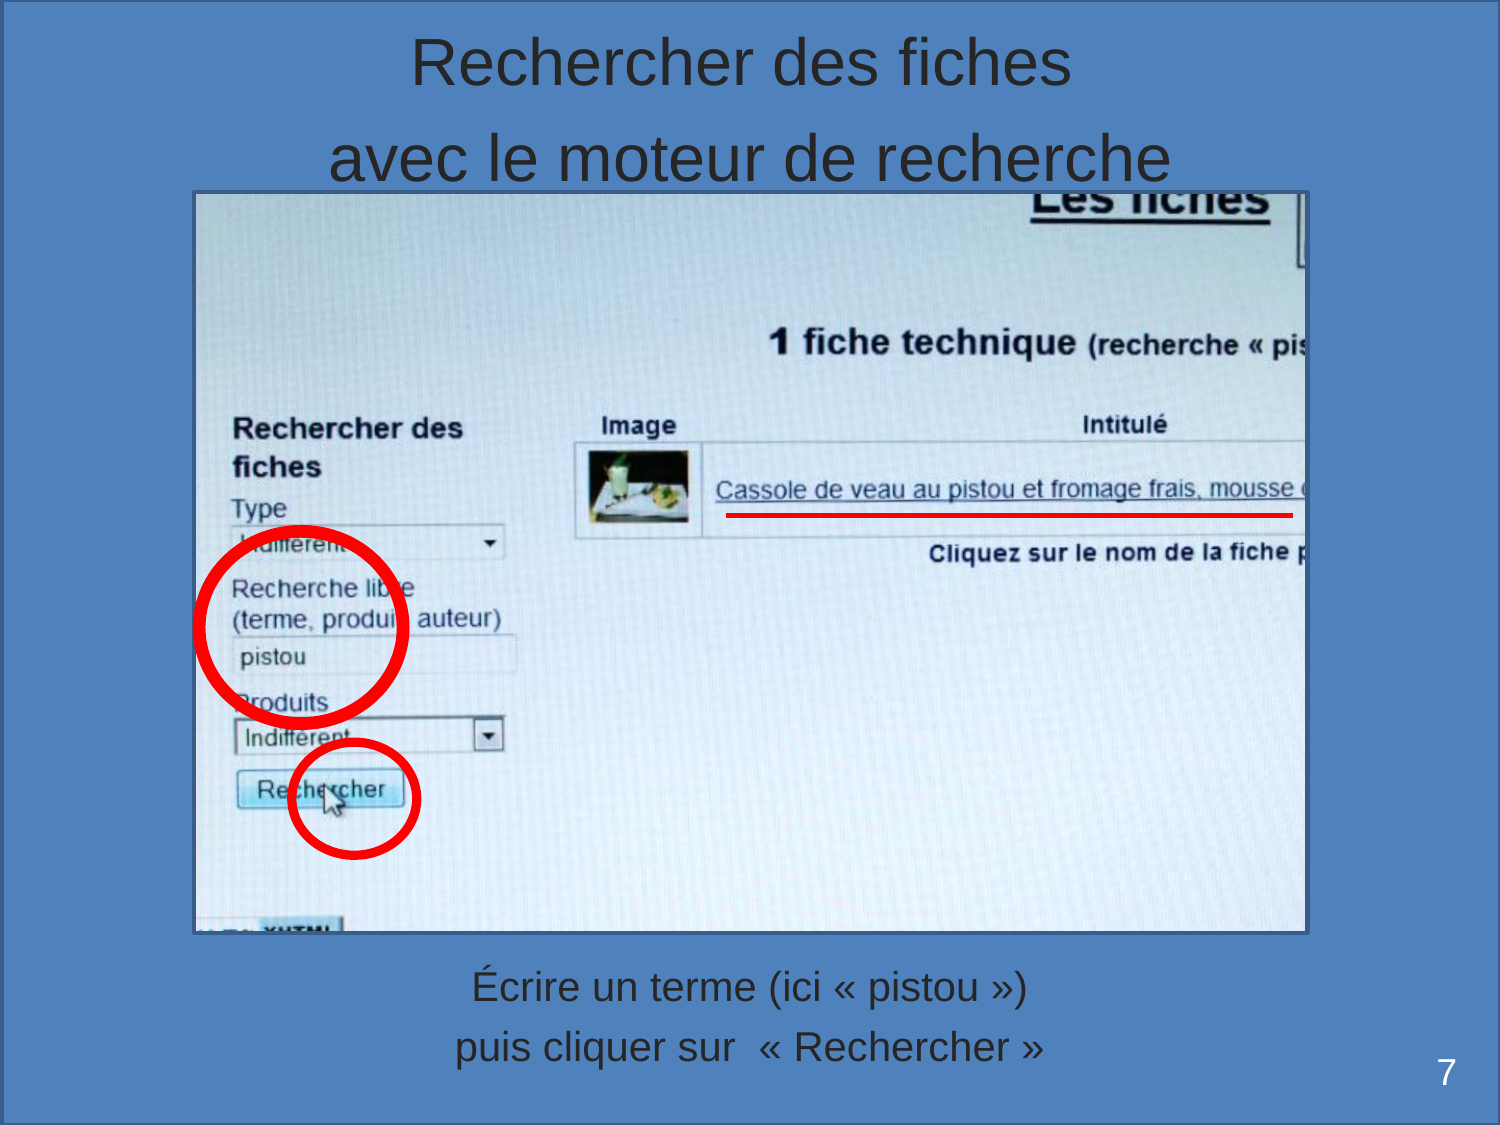

Rechercher des fiches
avec le moteur de recherche
# Écrire un terme (ici « pistou »)
puis cliquer sur « Rechercher »